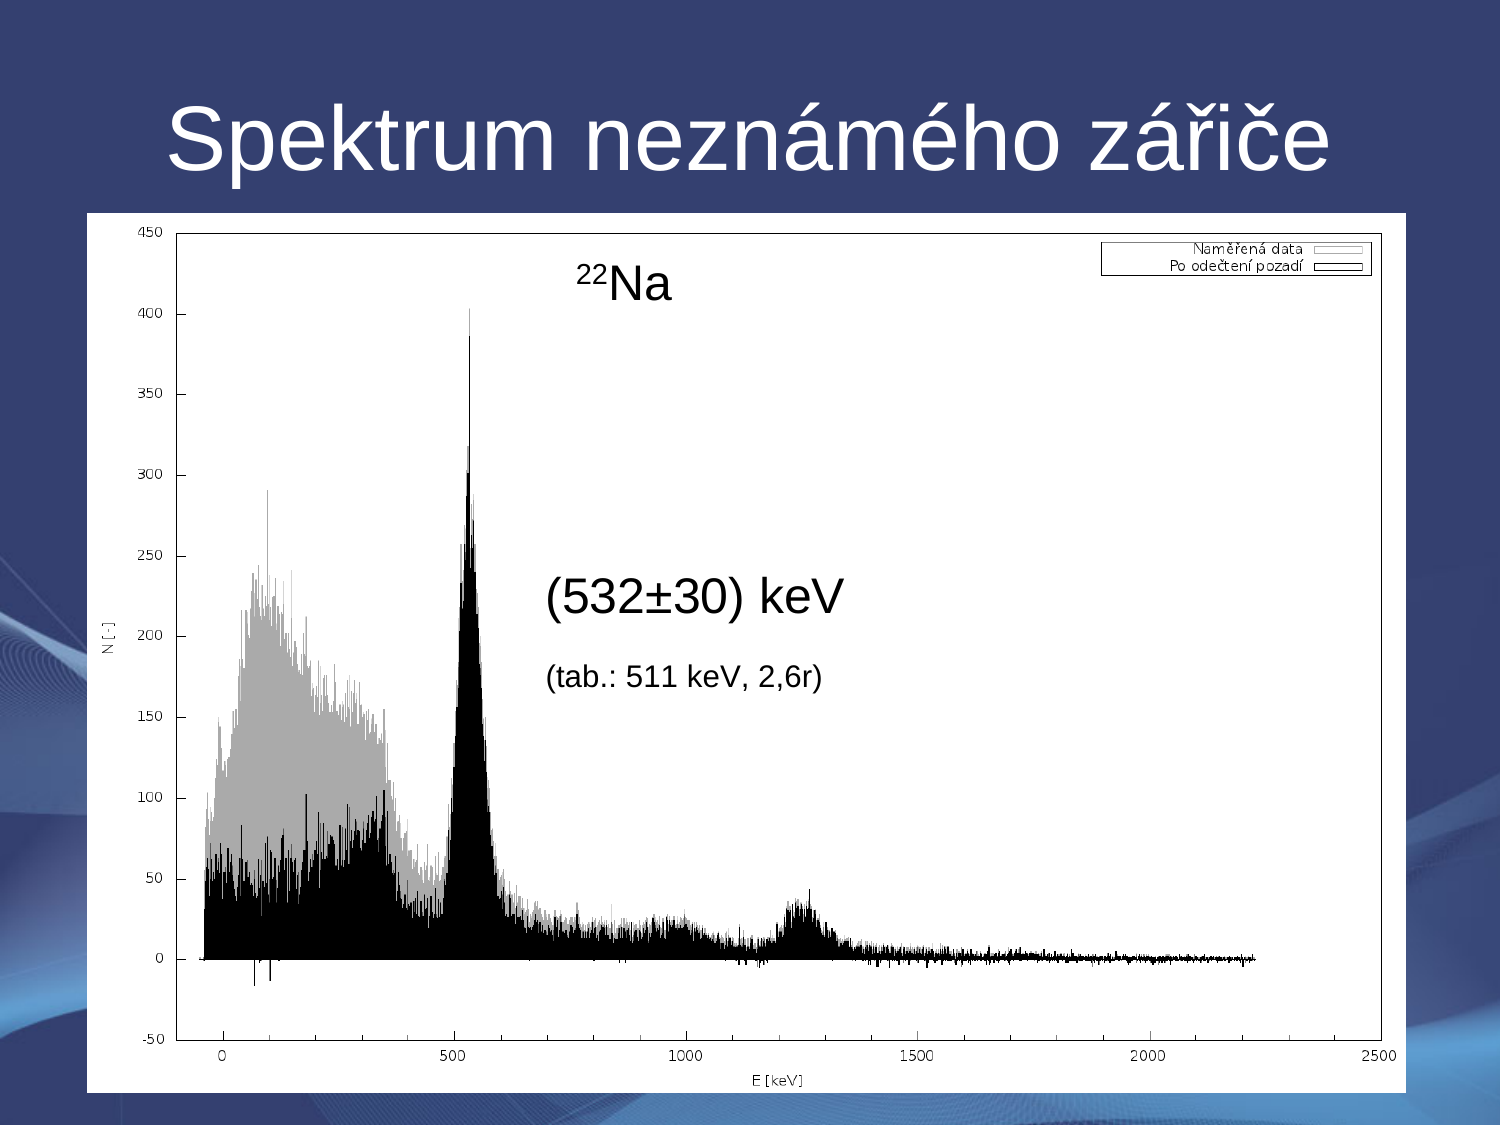

# Spektrum neznámého zářiče
22Na
(532±30) keV
(tab.: 511 keV, 2,6r)